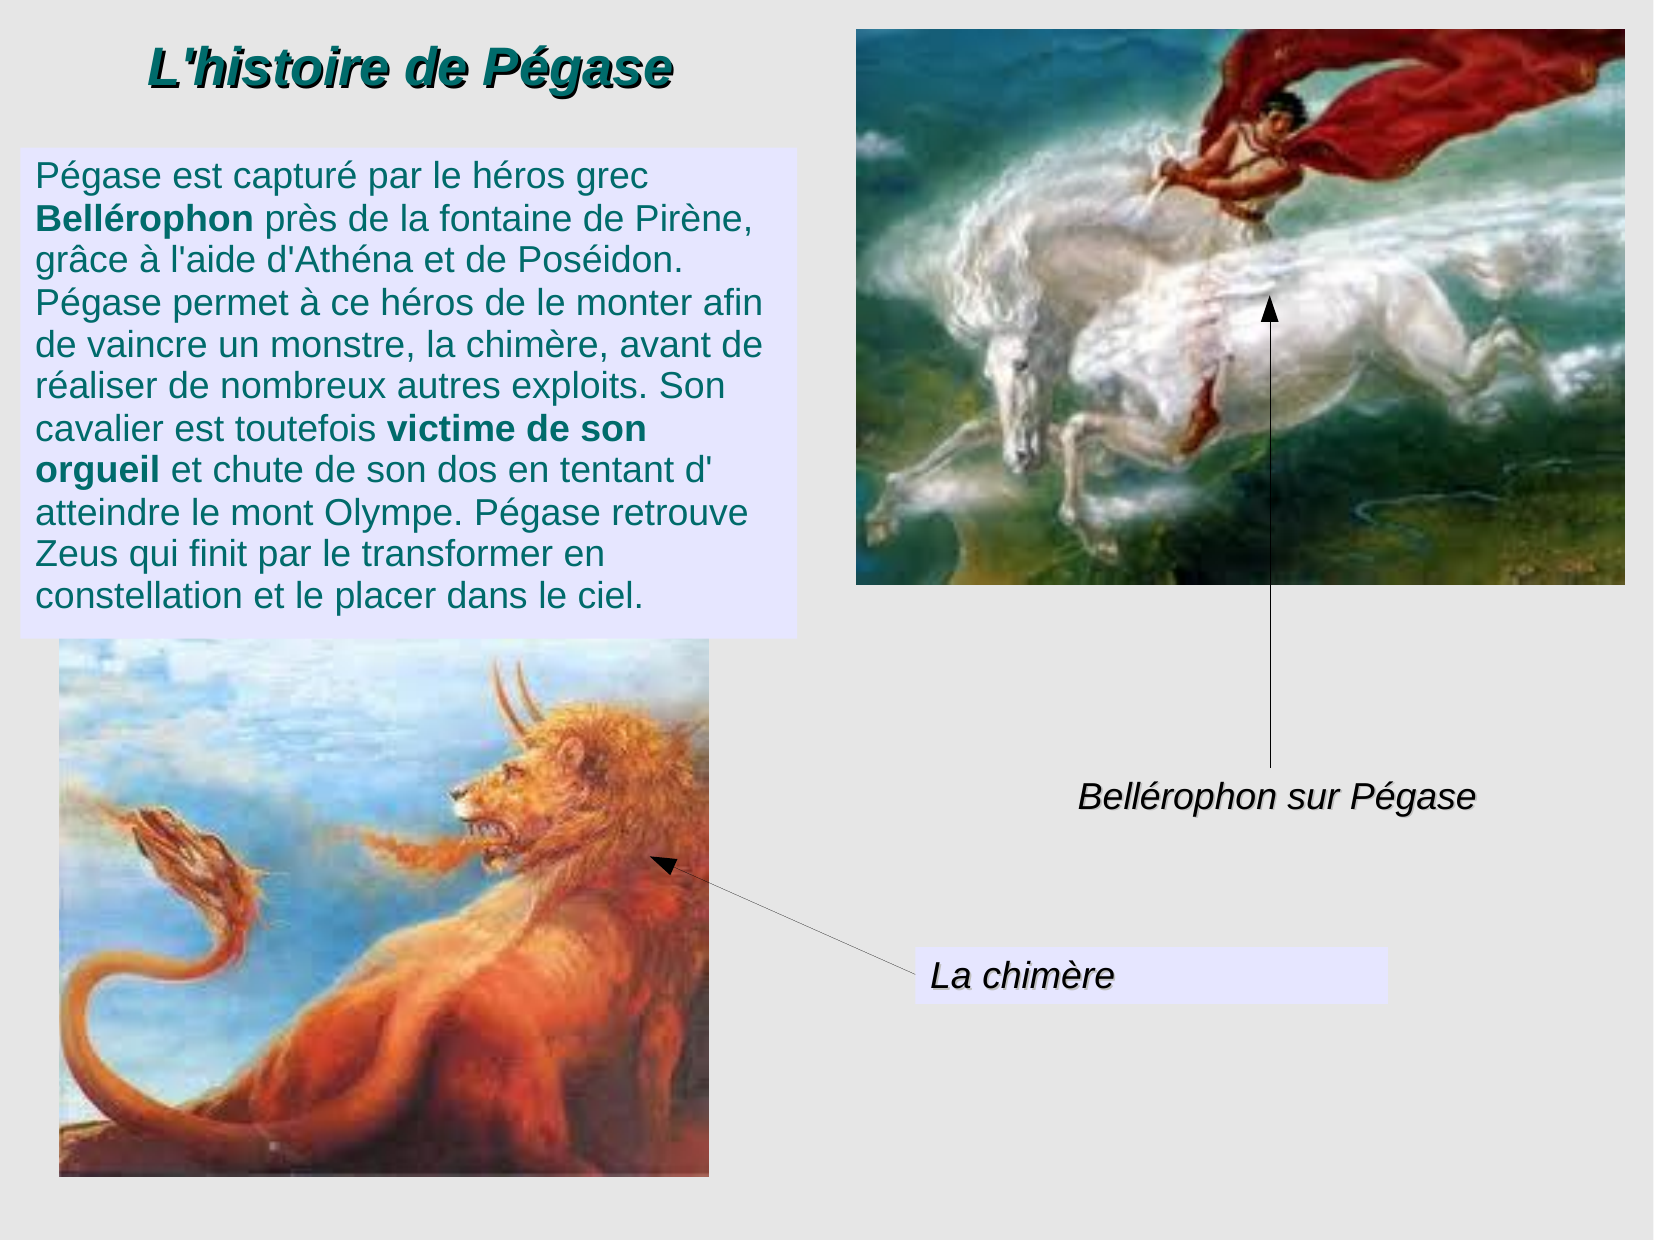

L'histoire de Pégase
Pégase est capturé par le héros grec Bellérophon près de la fontaine de Pirène, grâce à l'aide d'Athéna et de Poséidon. Pégase permet à ce héros de le monter afin de vaincre un monstre, la chimère, avant de réaliser de nombreux autres exploits. Son cavalier est toutefois victime de son orgueil et chute de son dos en tentant d' atteindre le mont Olympe. Pégase retrouve Zeus qui finit par le transformer en constellation et le placer dans le ciel.
Bellérophon sur Pégase
La chimère